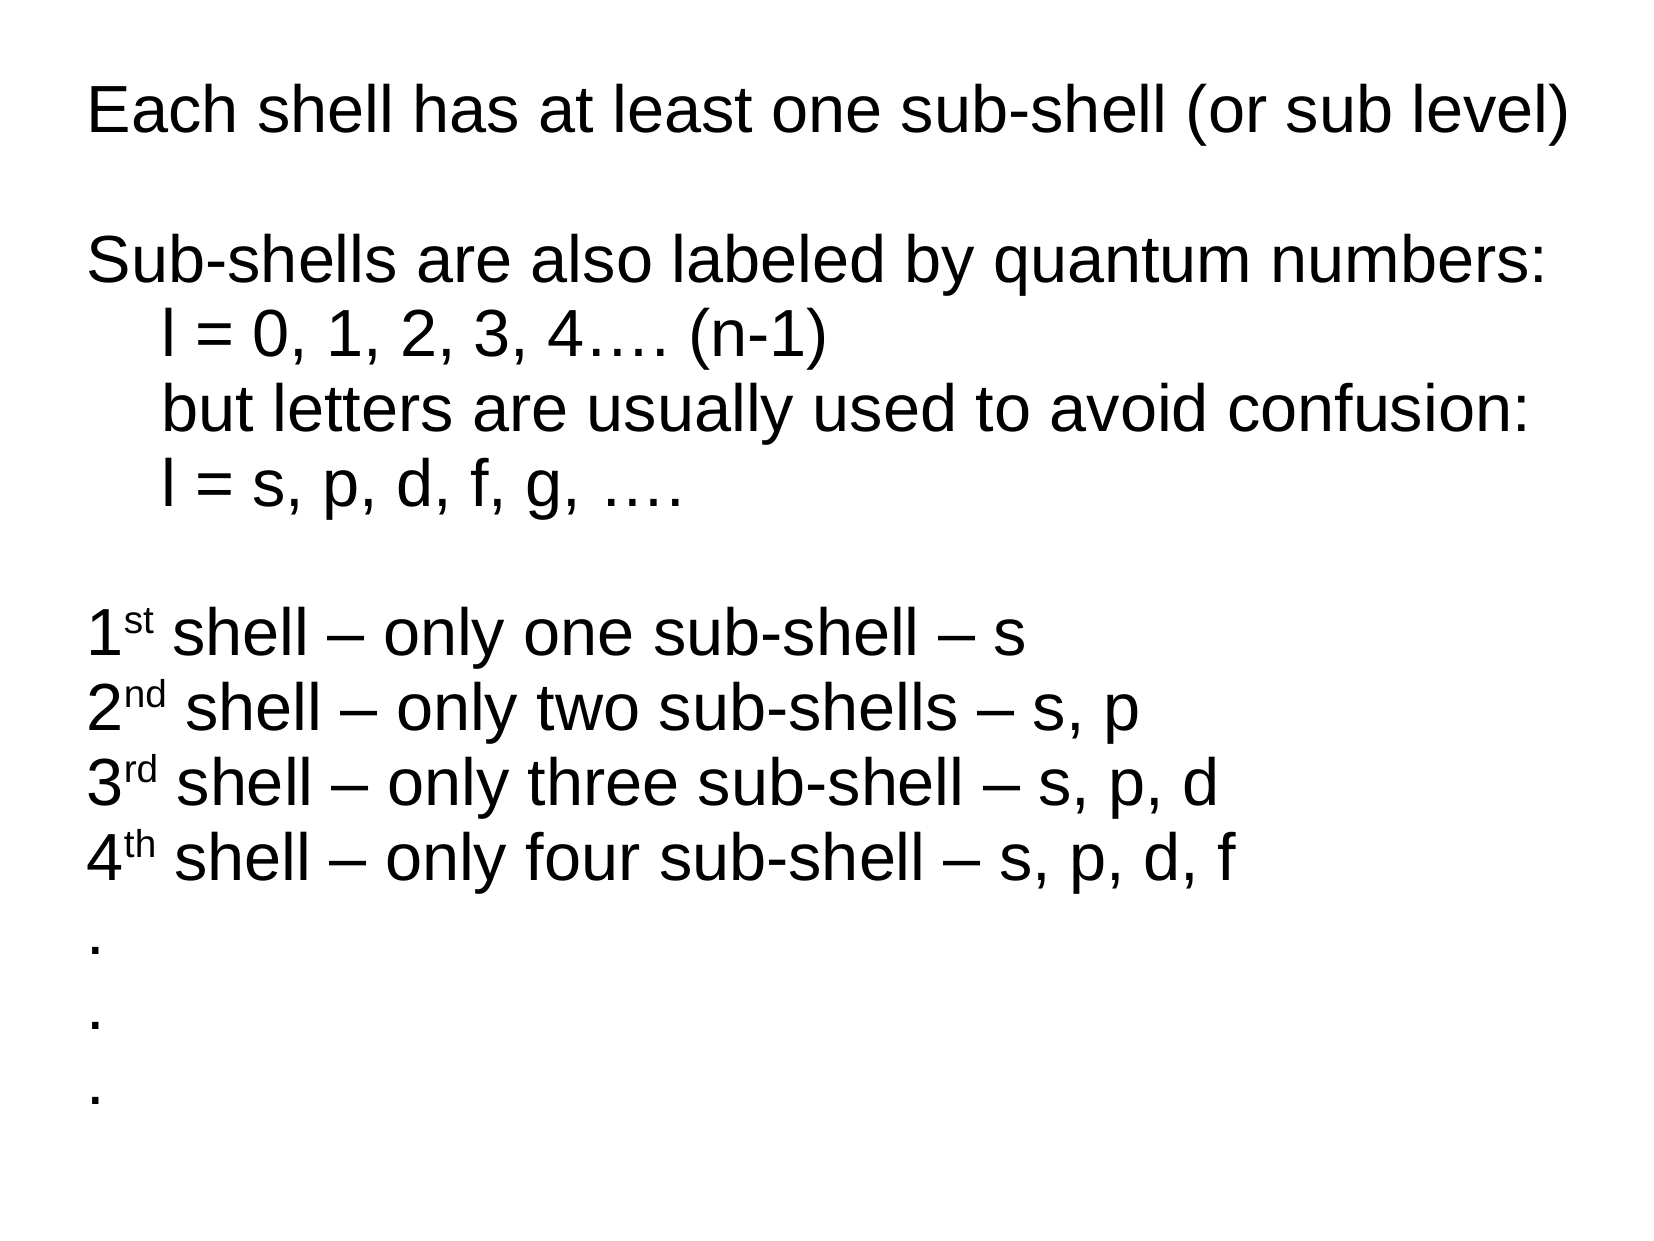

# Each shell has at least one sub-shell (or sub level)
Sub-shells are also labeled by quantum numbers:
	l = 0, 1, 2, 3, 4…. (n-1)
	but letters are usually used to avoid confusion:
	l = s, p, d, f, g, ….
1st shell – only one sub-shell – s
2nd shell – only two sub-shells – s, p
3rd shell – only three sub-shell – s, p, d
4th shell – only four sub-shell – s, p, d, f
.
.
.